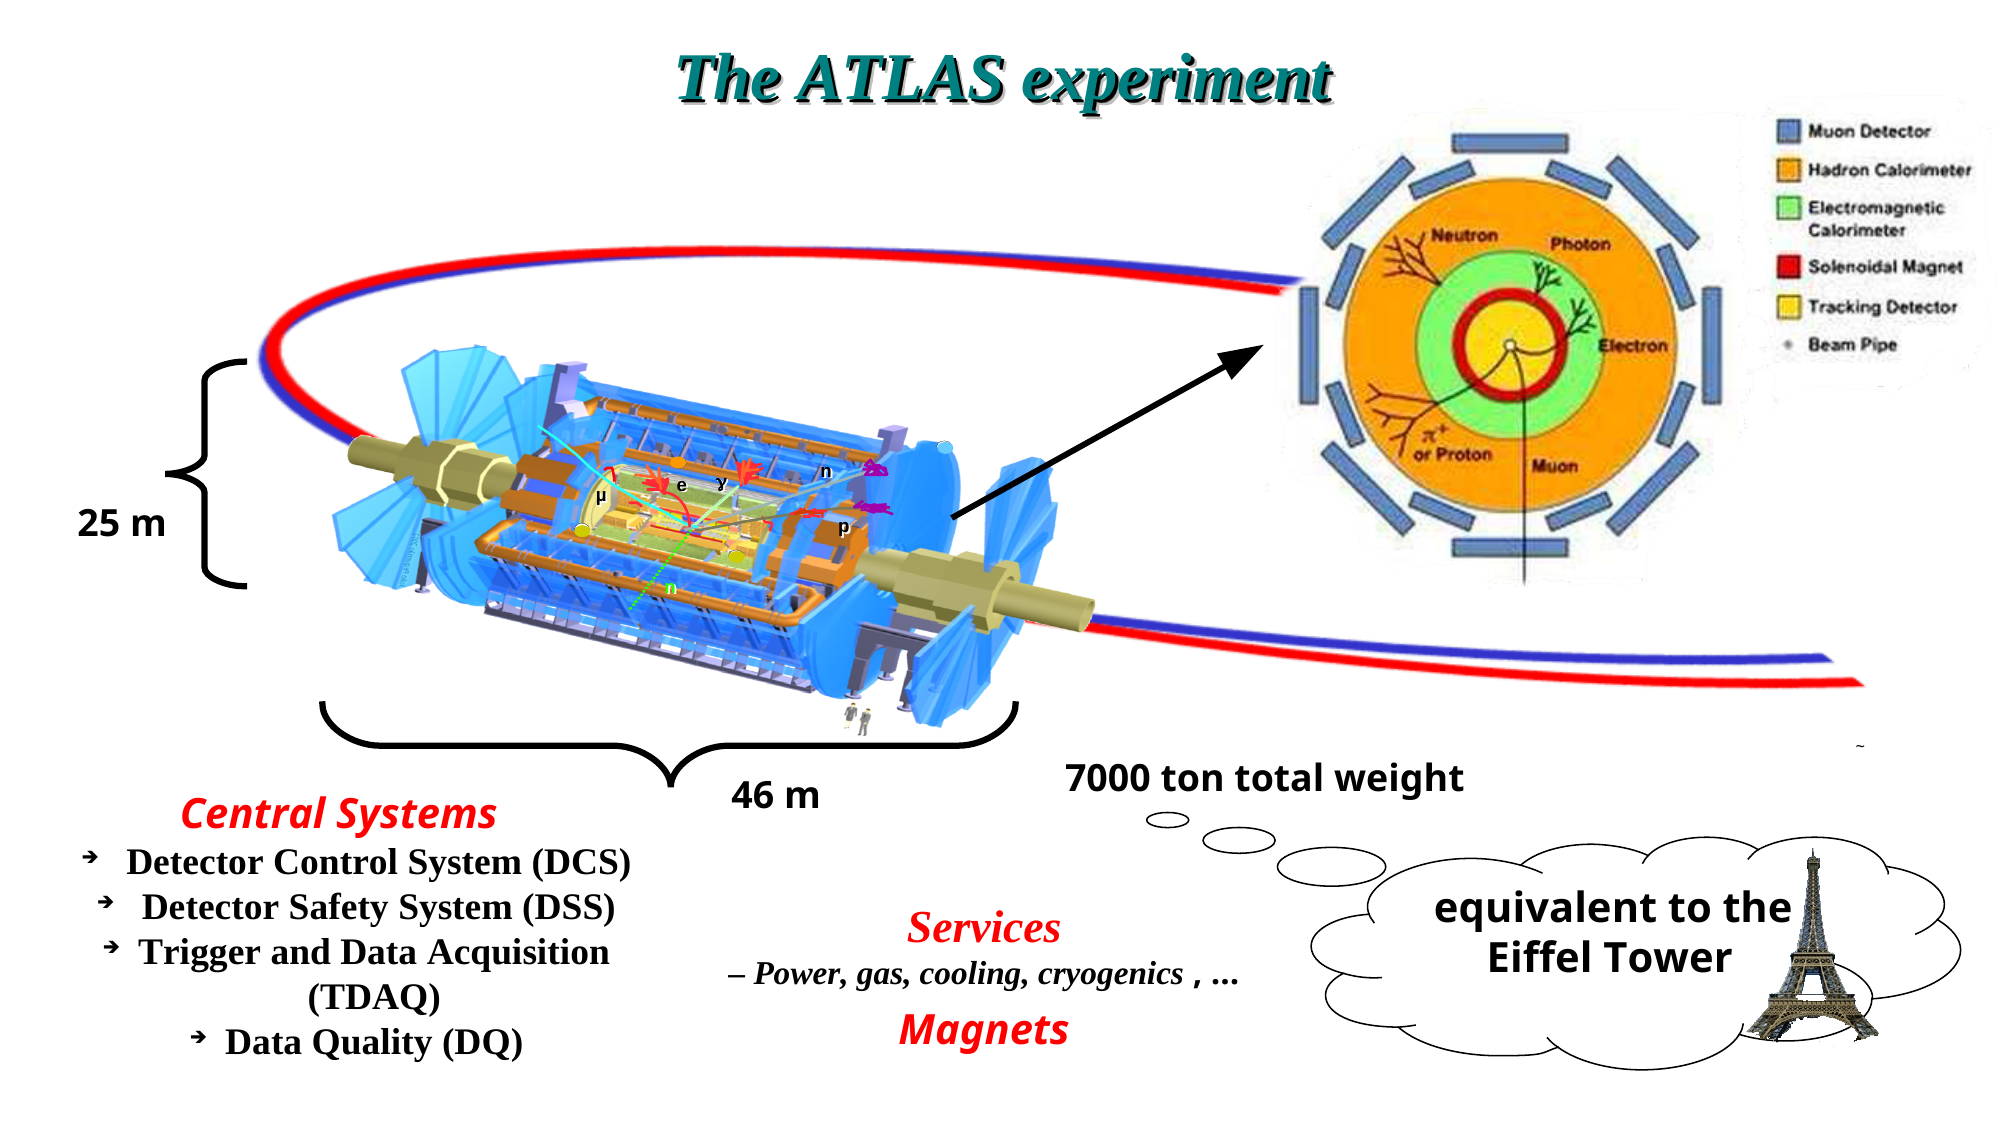

The ATLAS experiment
25 m
n
n


e
e
µ
µ
p
p
n
n
46 m
~
7000 ton total weight
Central Systems
 Detector Control System (DCS)
 Detector Safety System (DSS)
Trigger and Data Acquisition (TDAQ)
Data Quality (DQ)
equivalent to the Eiffel Tower
Services
– Power, gas, cooling, cryogenics , …
Magnets